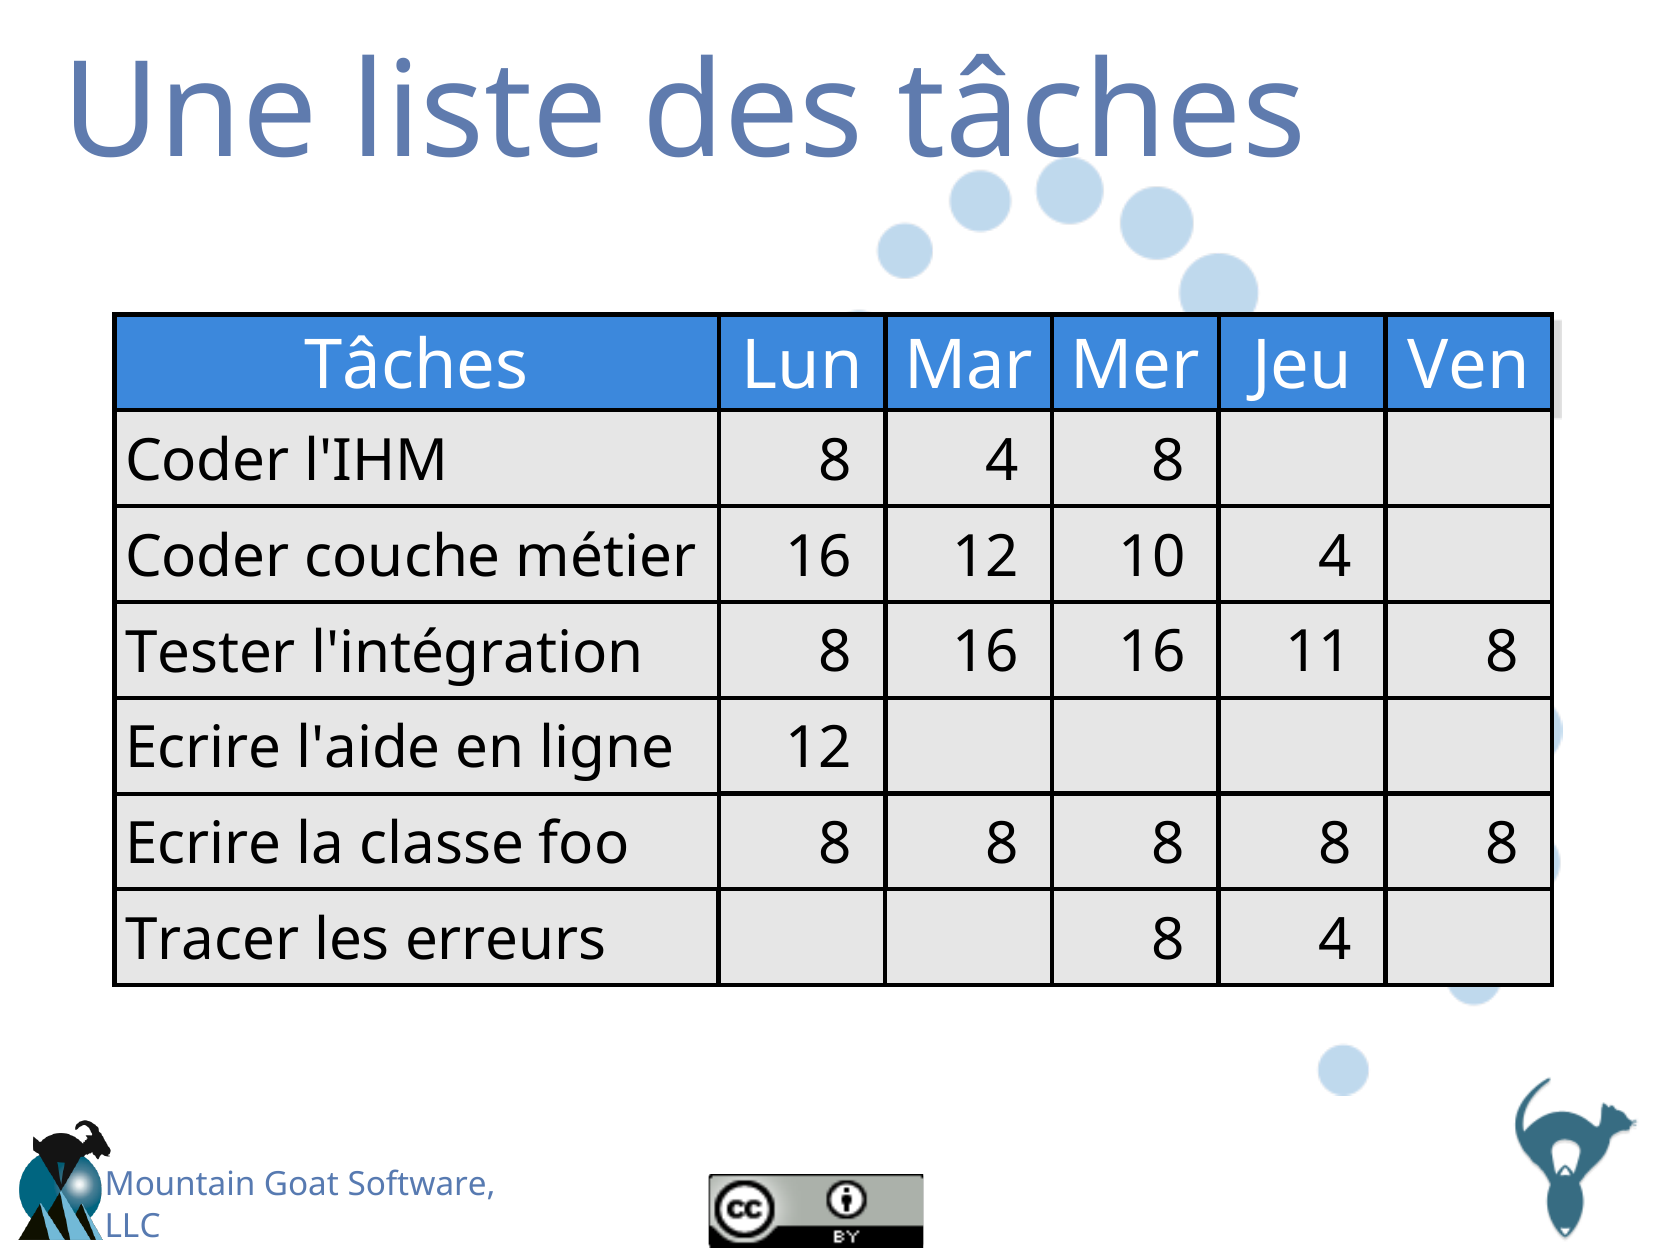

# Une liste des tâches
Tâches
Lun
Mar
Mer
Jeu
Ven
Coder l'IHM
8
10
16
8
Tracer les erreurs
8
8
16
8
12
8
4
12
16
8
4
11
8
4
8
8
Coder couche métier
Tester l'intégration
Ecrire l'aide en ligne
Ecrire la classe foo